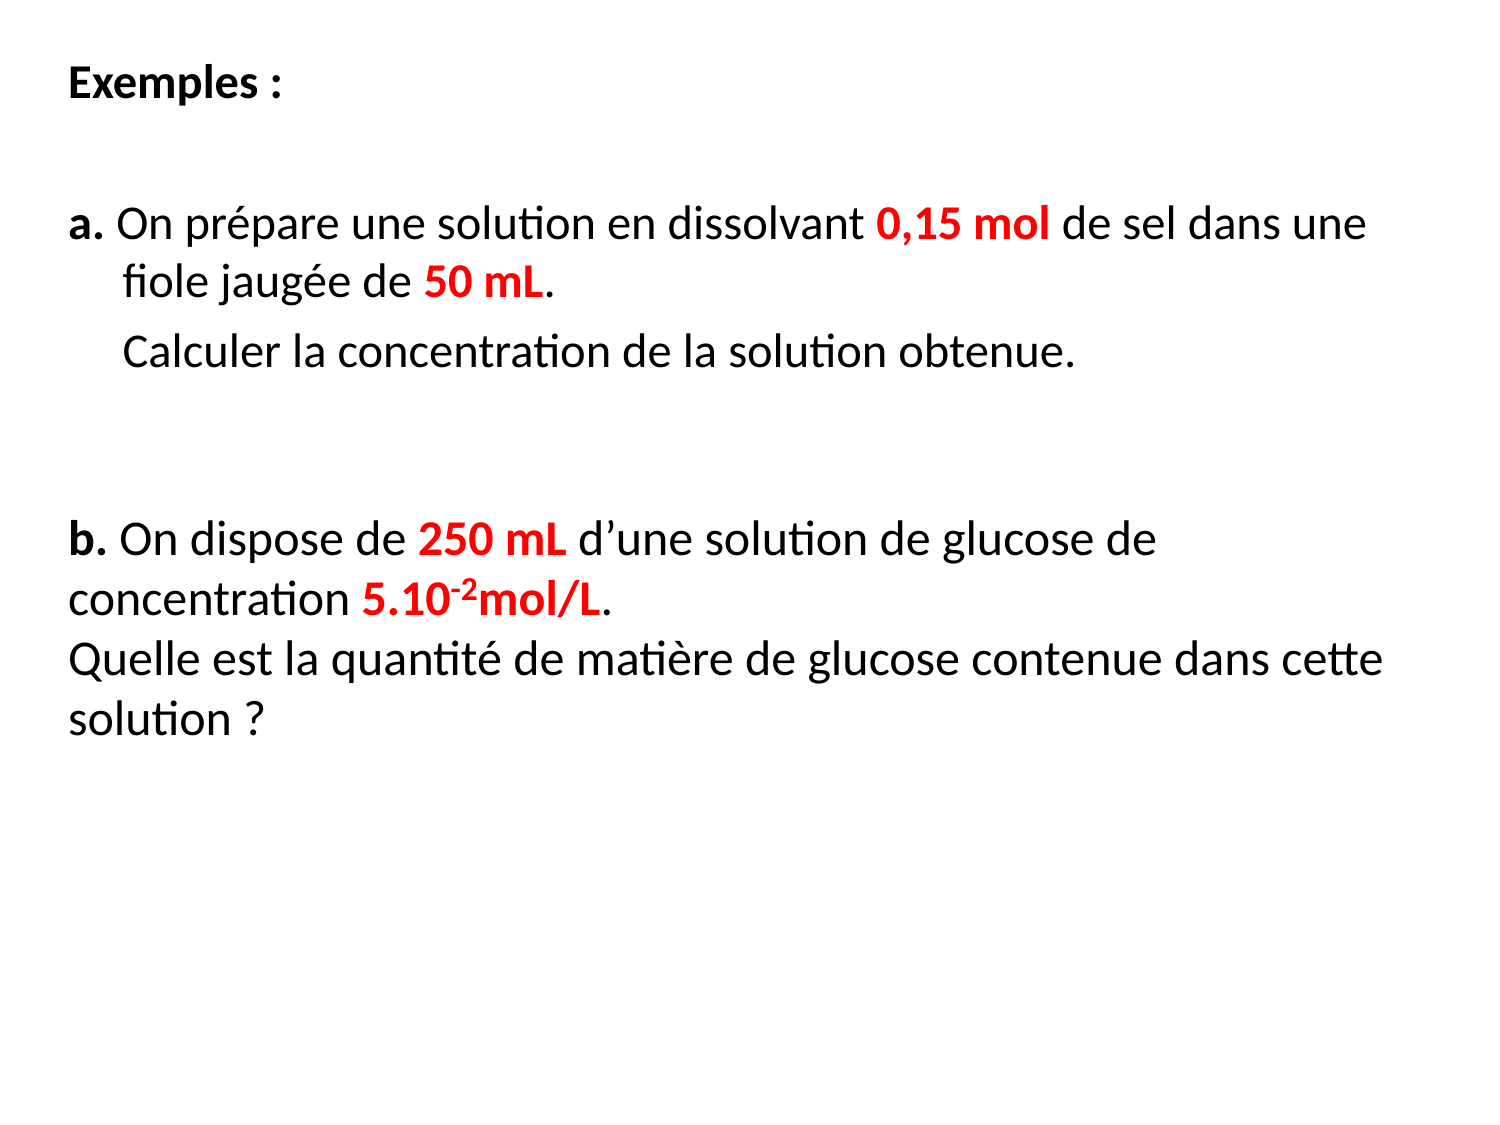

# Exemples :
a. On prépare une solution en dissolvant 0,15 mol de sel dans une fiole jaugée de 50 mL.
Calculer la concentration de la solution obtenue.
b. On dispose de 250 mL d’une solution de glucose de concentration 5.10-2mol/L.
Quelle est la quantité de matière de glucose contenue dans cette solution ?